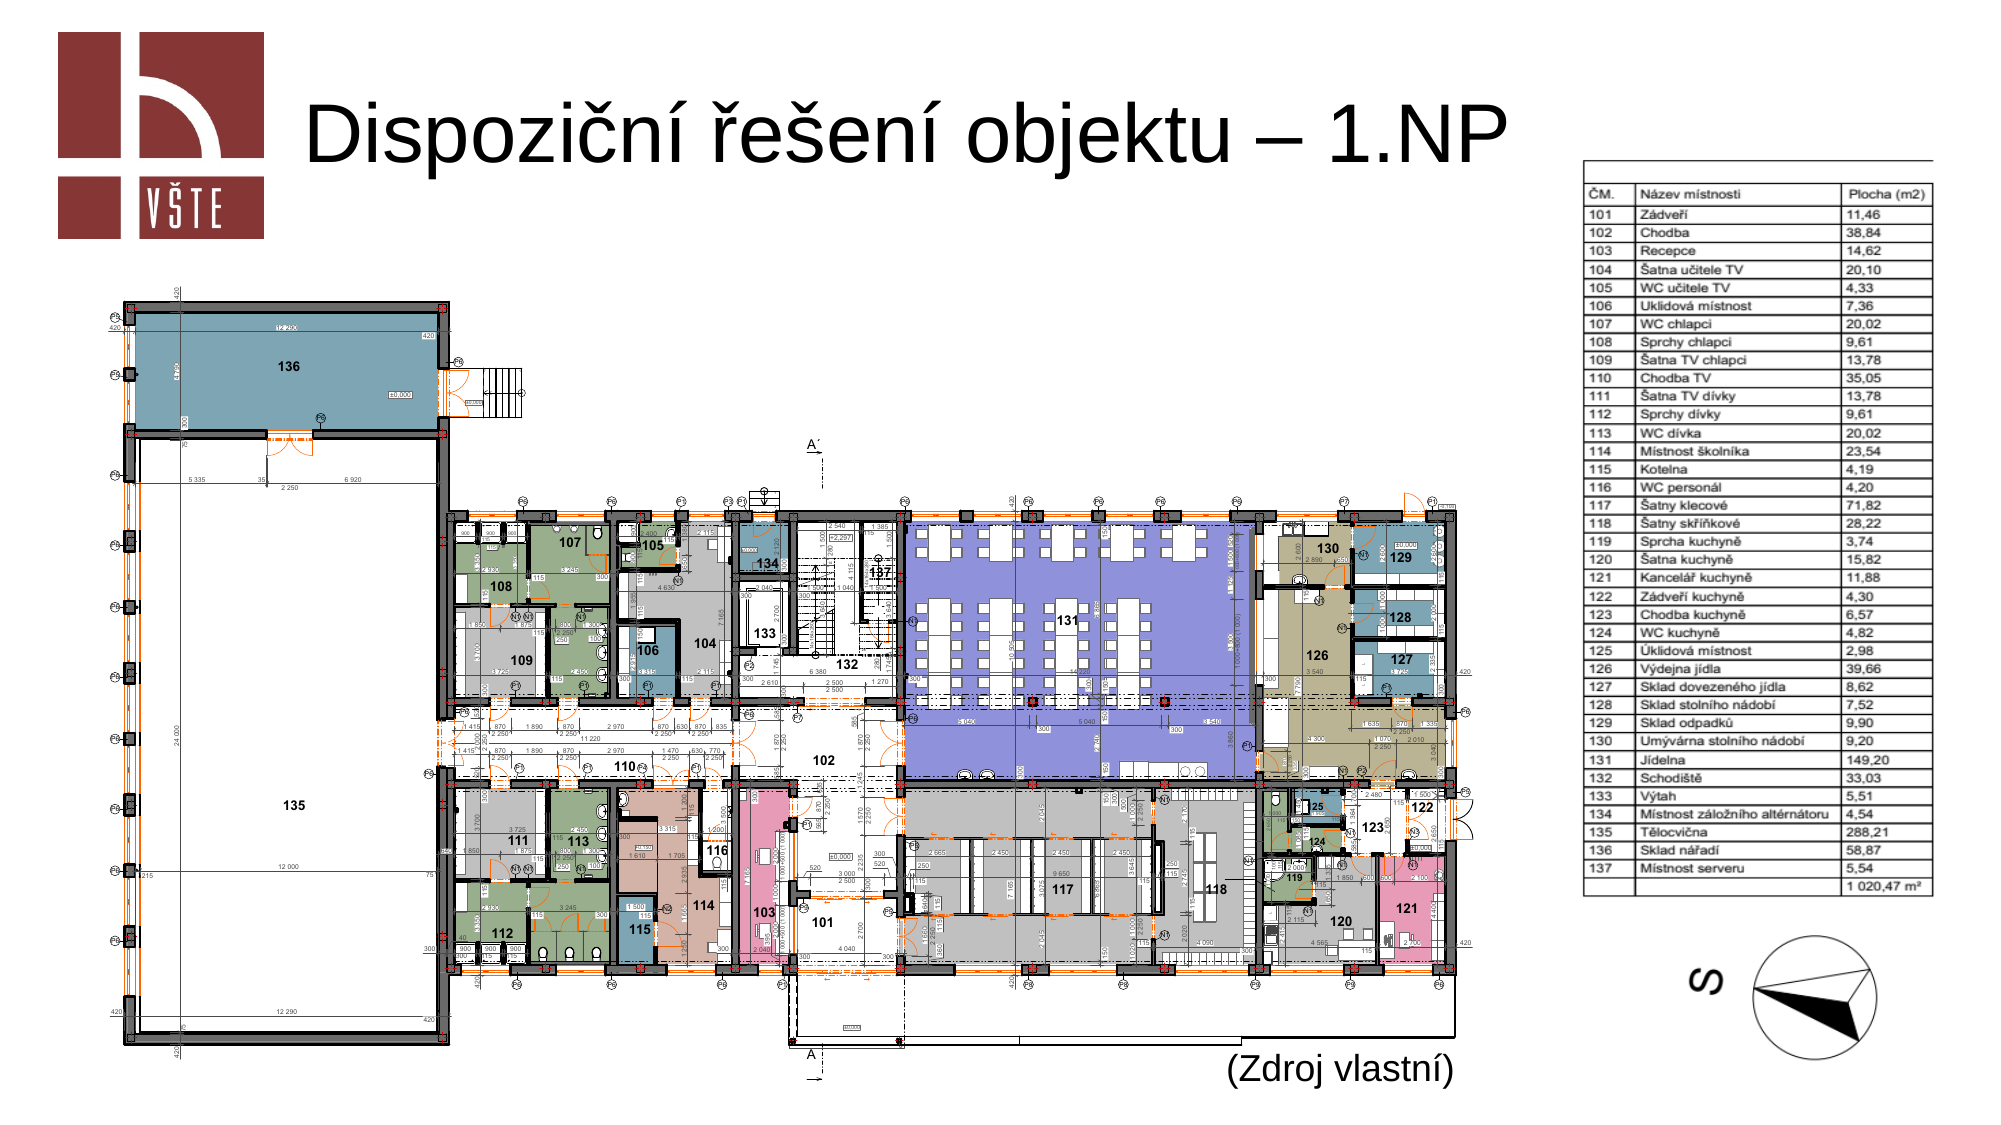

Dispoziční řešení objektu – 1.NP
(Zdroj vlastní)